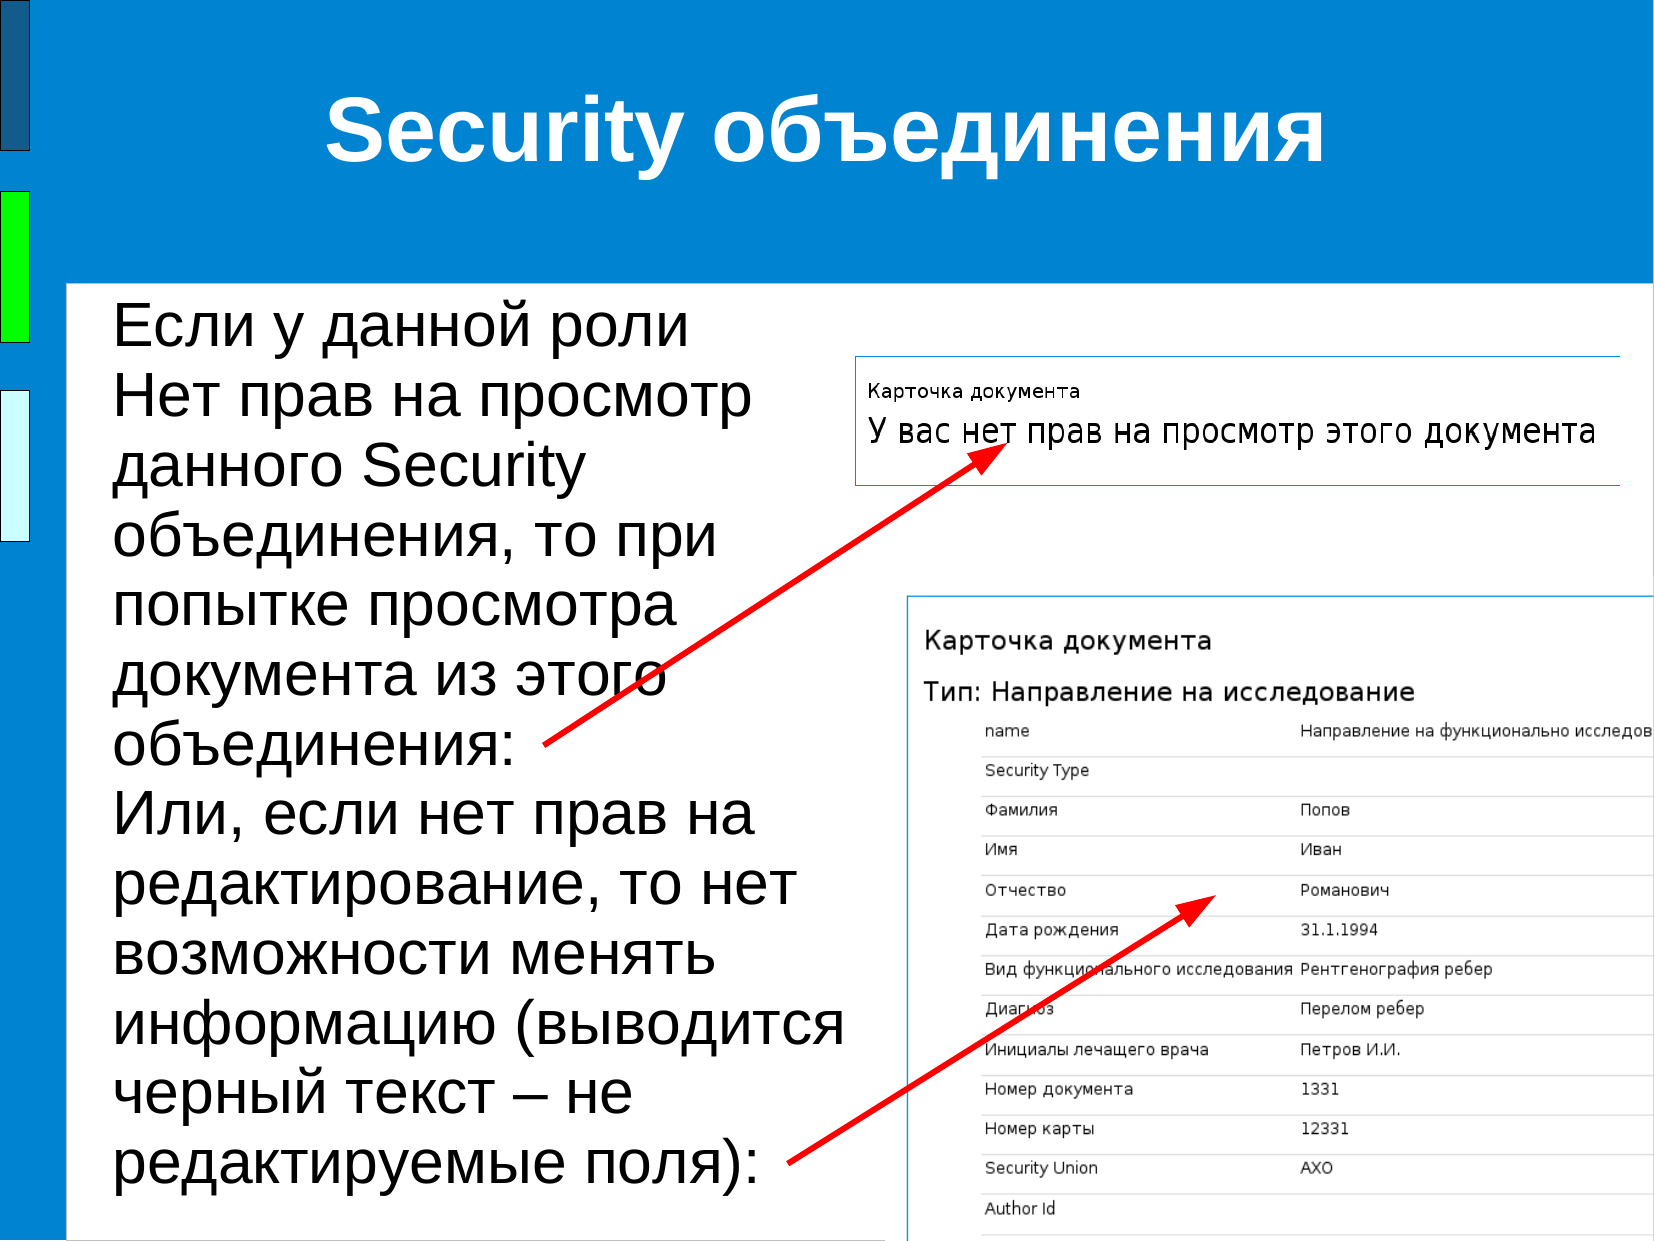

# Security объединения
Если у данной роли
Нет прав на просмотр данного Security объединения, то при попытке просмотра документа из этого объединения:
Или, если нет прав на редактирование, то нет возможности менять информацию (выводится черный текст – не редактируемые поля):
ООО "Альфа-Интегрум", 2013г.